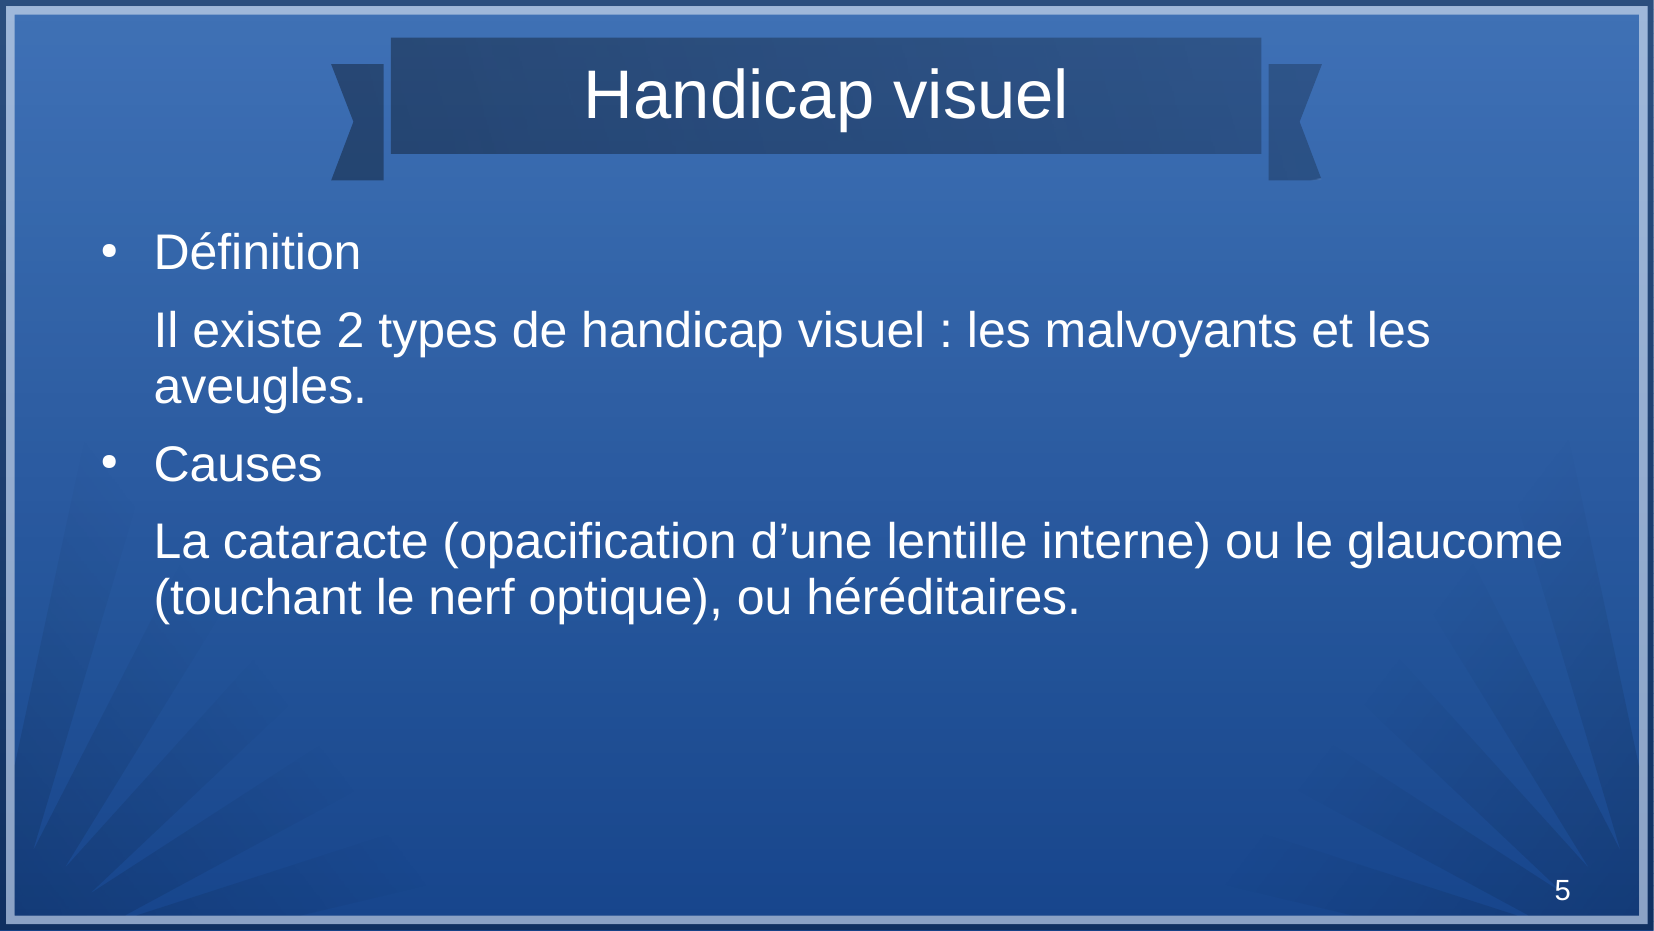

# Handicap visuel
Définition
Il existe 2 types de handicap visuel : les malvoyants et les aveugles.
Causes
La cataracte (opacification d’une lentille interne) ou le glaucome (touchant le nerf optique), ou héréditaires.
5